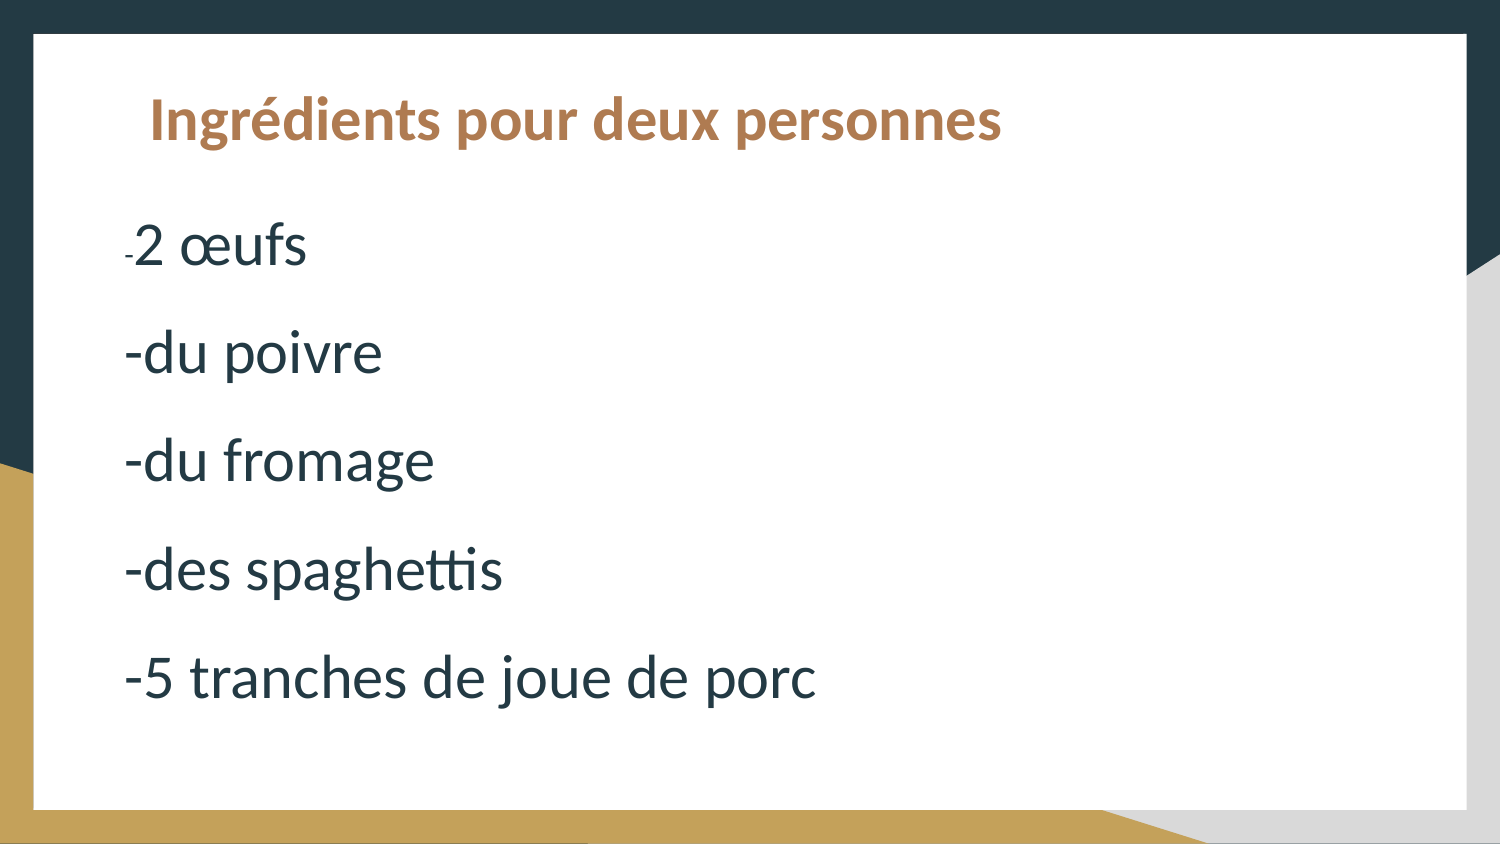

# Ingrédients pour deux personnes
-2 œufs
-du poivre
-du fromage
-des spaghettis
-5 tranches de joue de porc